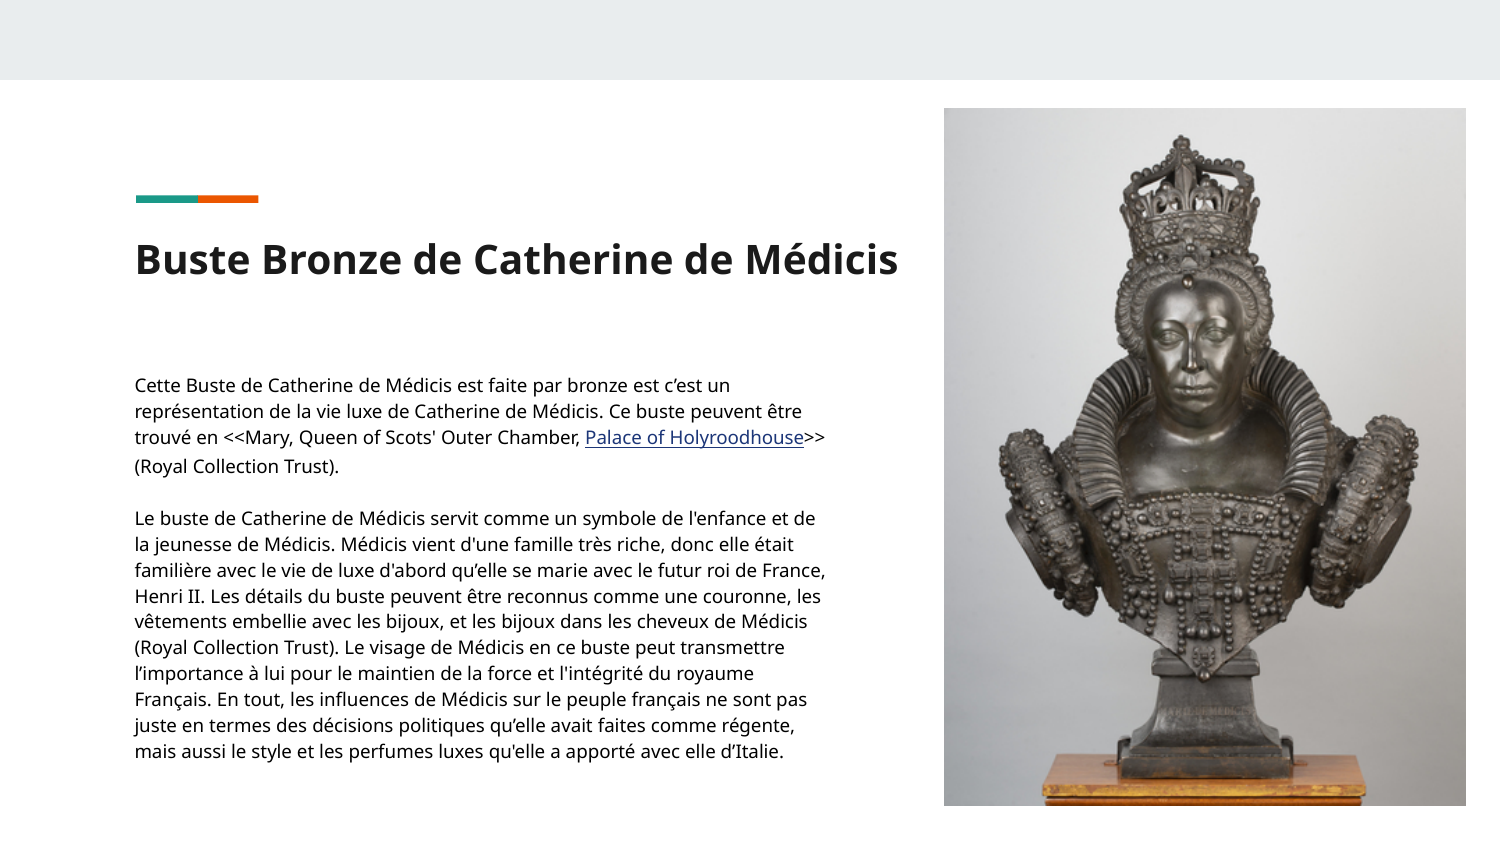

# Buste Bronze de Catherine de Médicis
Cette Buste de Catherine de Médicis est faite par bronze est c’est un représentation de la vie luxe de Catherine de Médicis. Ce buste peuvent être trouvé en <<Mary, Queen of Scots' Outer Chamber, Palace of Holyroodhouse>> (Royal Collection Trust).
Le buste de Catherine de Médicis servit comme un symbole de l'enfance et de la jeunesse de Médicis. Médicis vient d'une famille très riche, donc elle était familière avec le vie de luxe d'abord qu’elle se marie avec le futur roi de France, Henri II. Les détails du buste peuvent être reconnus comme une couronne, les vêtements embellie avec les bijoux, et les bijoux dans les cheveux de Médicis (Royal Collection Trust). Le visage de Médicis en ce buste peut transmettre l’importance à lui pour le maintien de la force et l'intégrité du royaume Français. En tout, les influences de Médicis sur le peuple français ne sont pas juste en termes des décisions politiques qu’elle avait faites comme régente, mais aussi le style et les perfumes luxes qu'elle a apporté avec elle d’Italie.